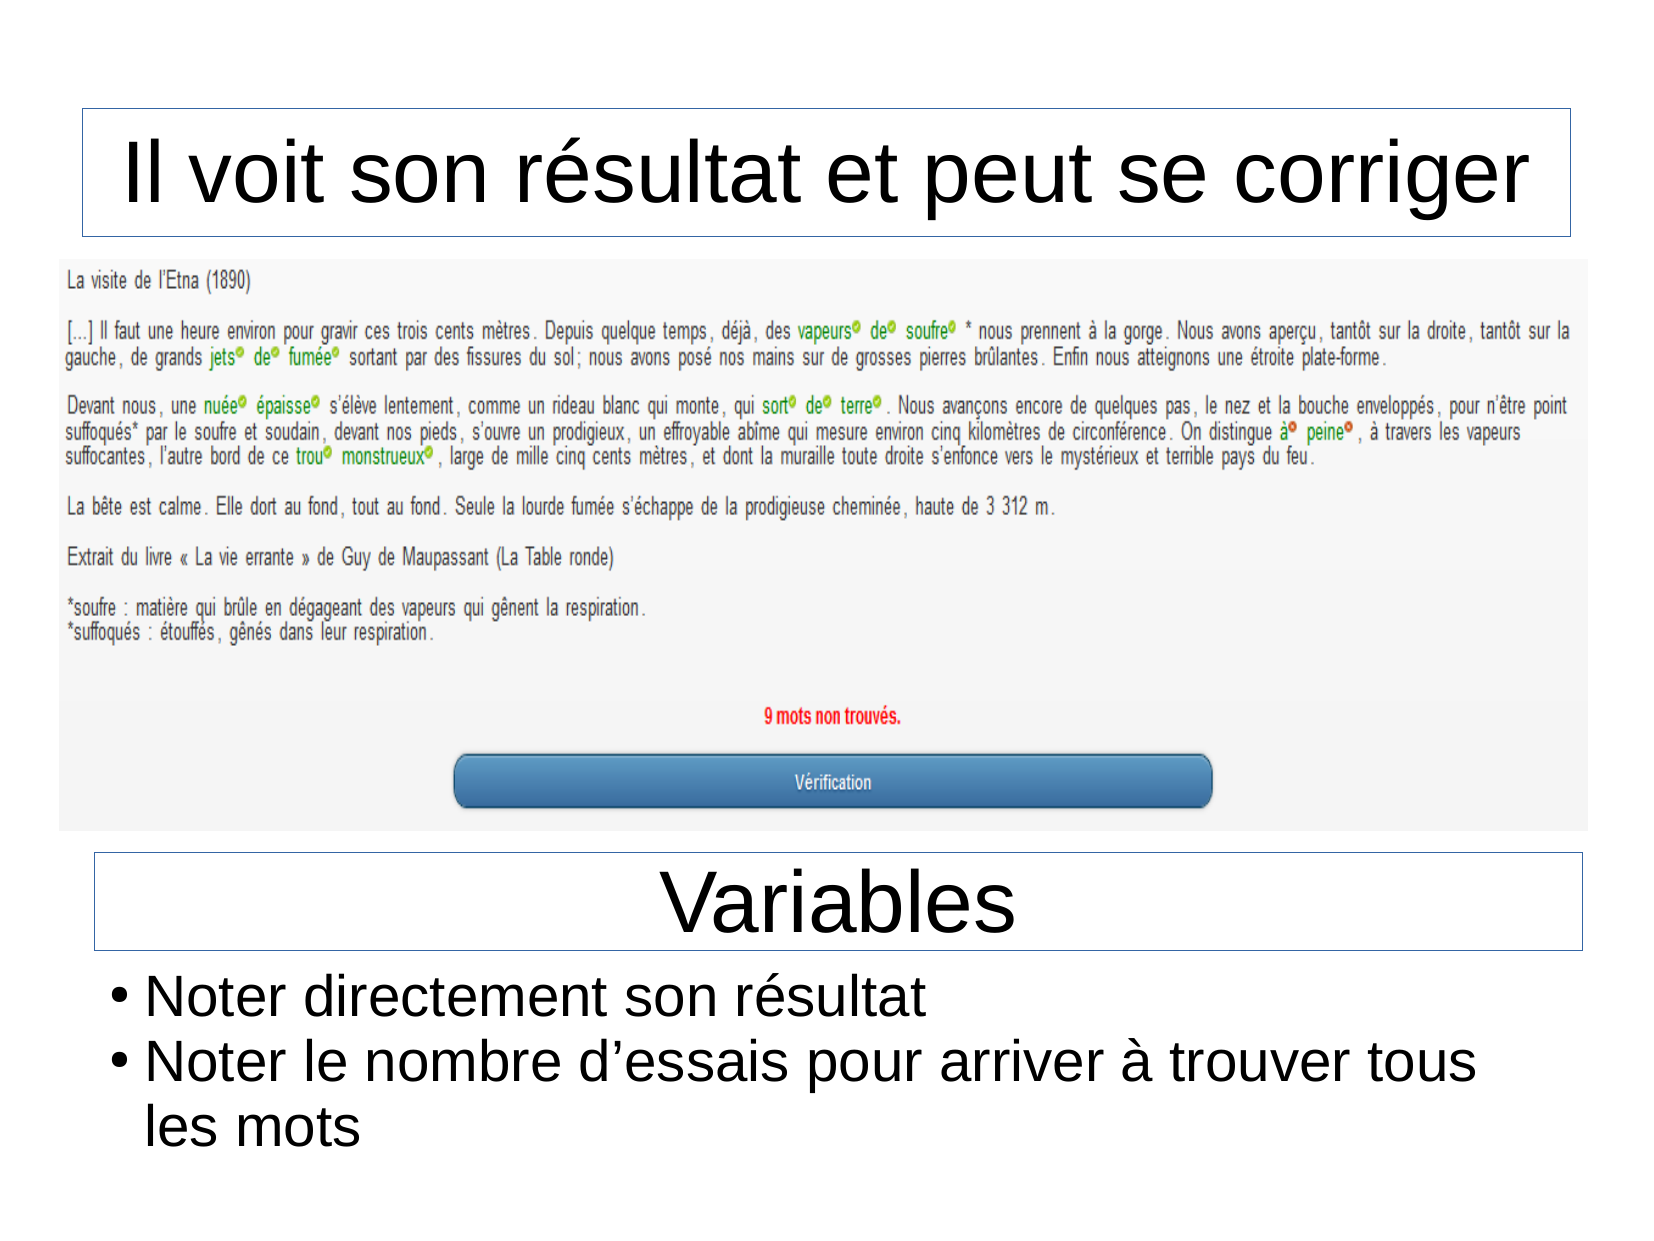

# Il voit son résultat et peut se corriger
Variables
Noter directement son résultat
Noter le nombre d’essais pour arriver à trouver tous les mots